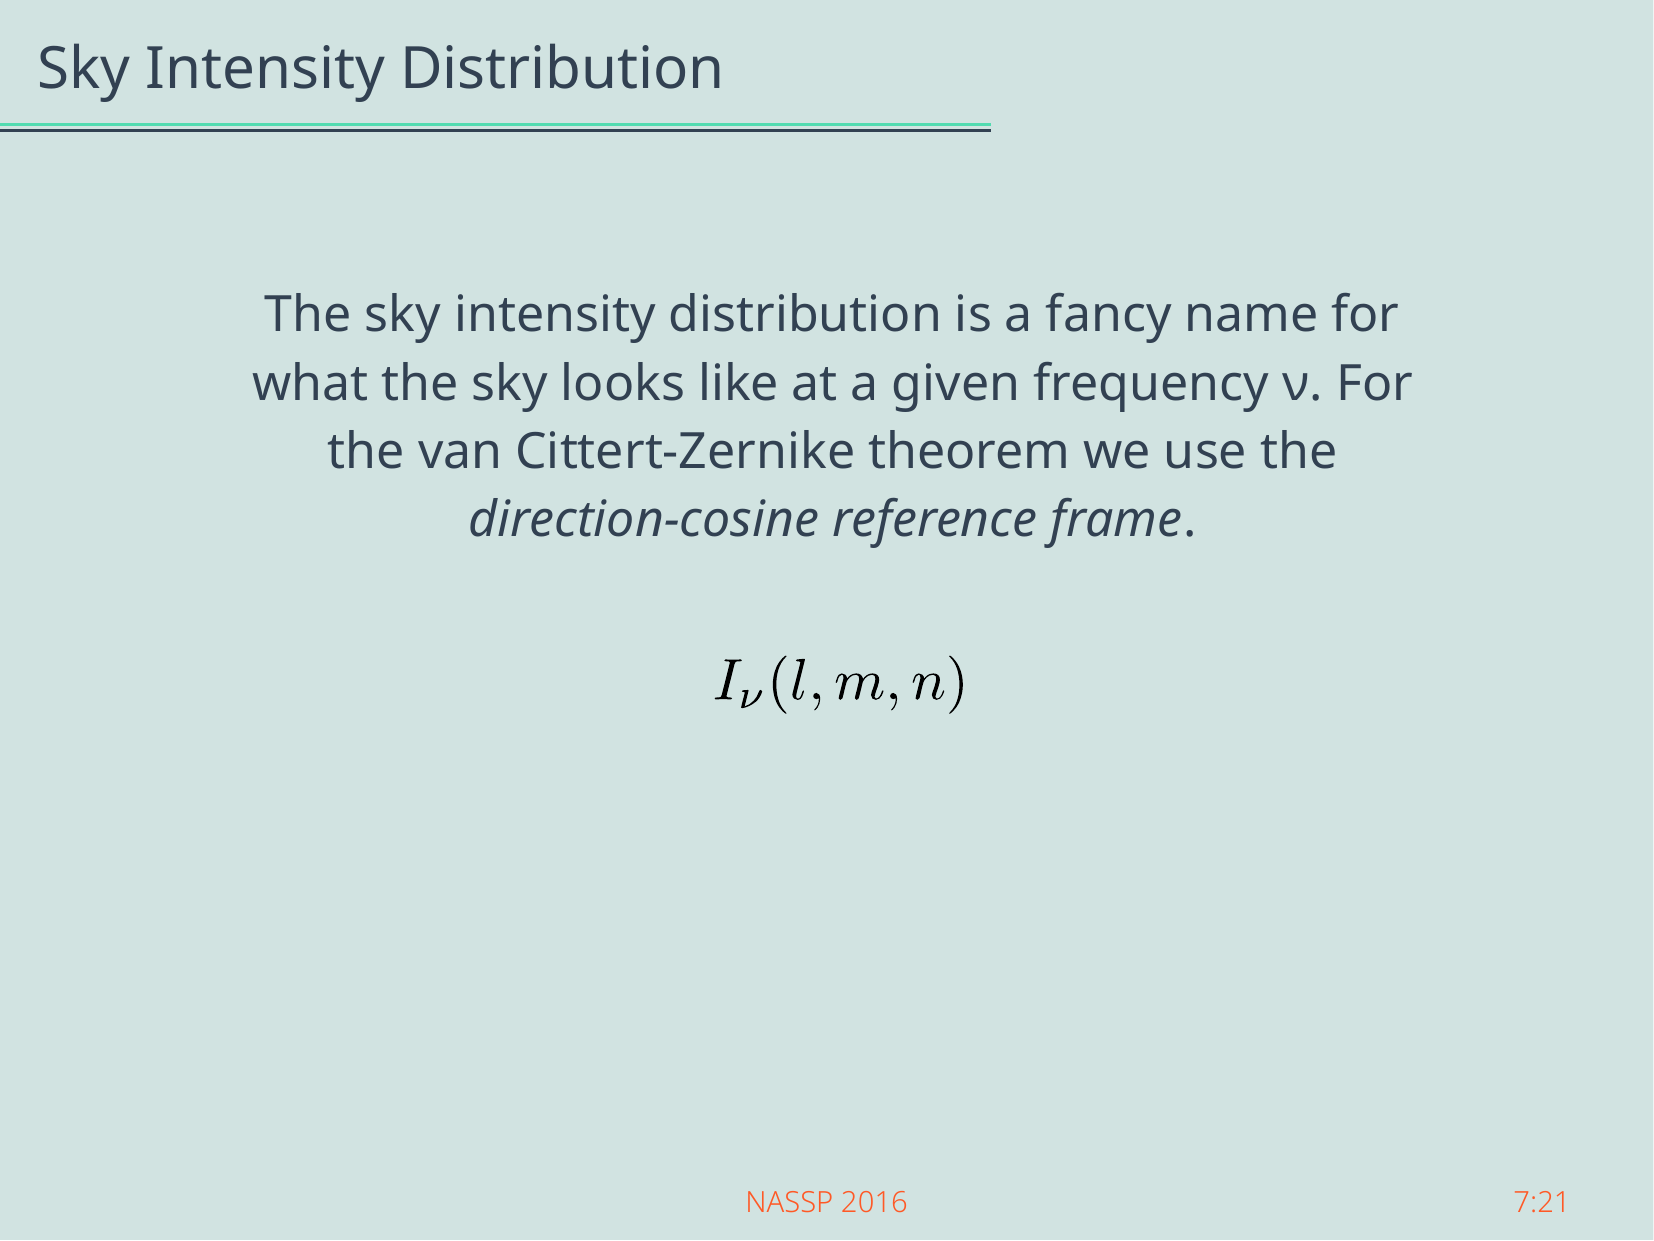

Sky Intensity Distribution
The sky intensity distribution is a fancy name for what the sky looks like at a given frequency ν. For the van Cittert-Zernike theorem we use the direction-cosine reference frame.
NASSP 2016
7